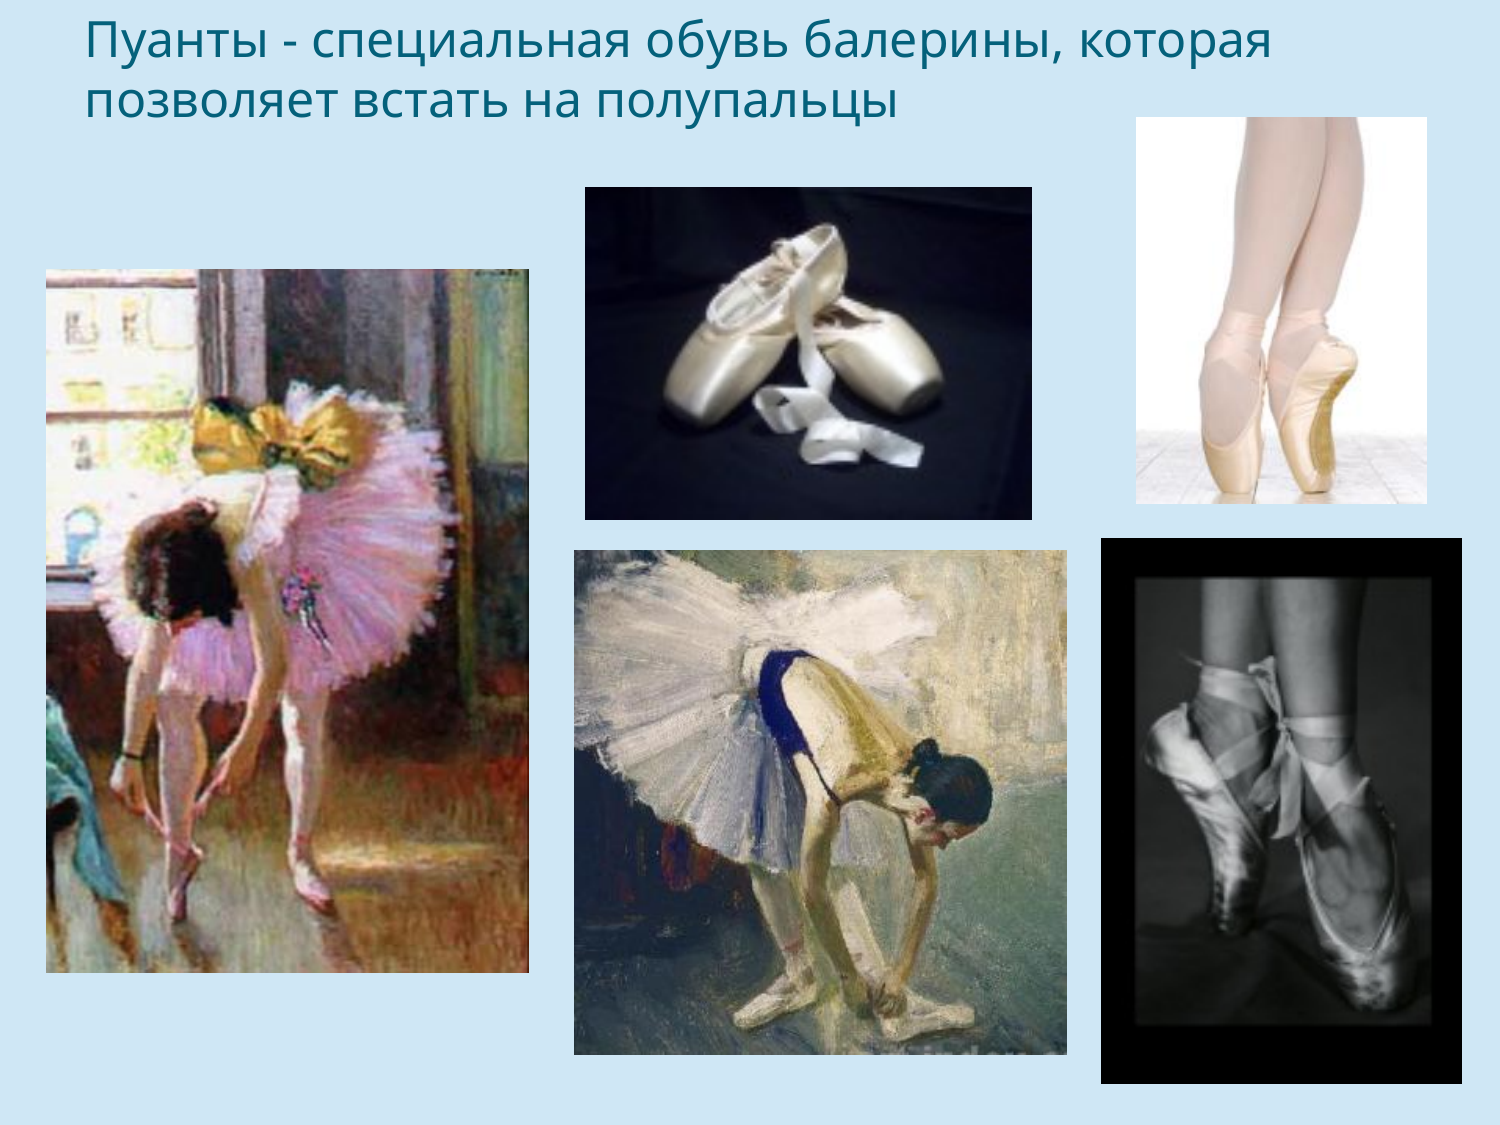

# Пуанты - специальная обувь балерины, которая позволяет встать на полупальцы